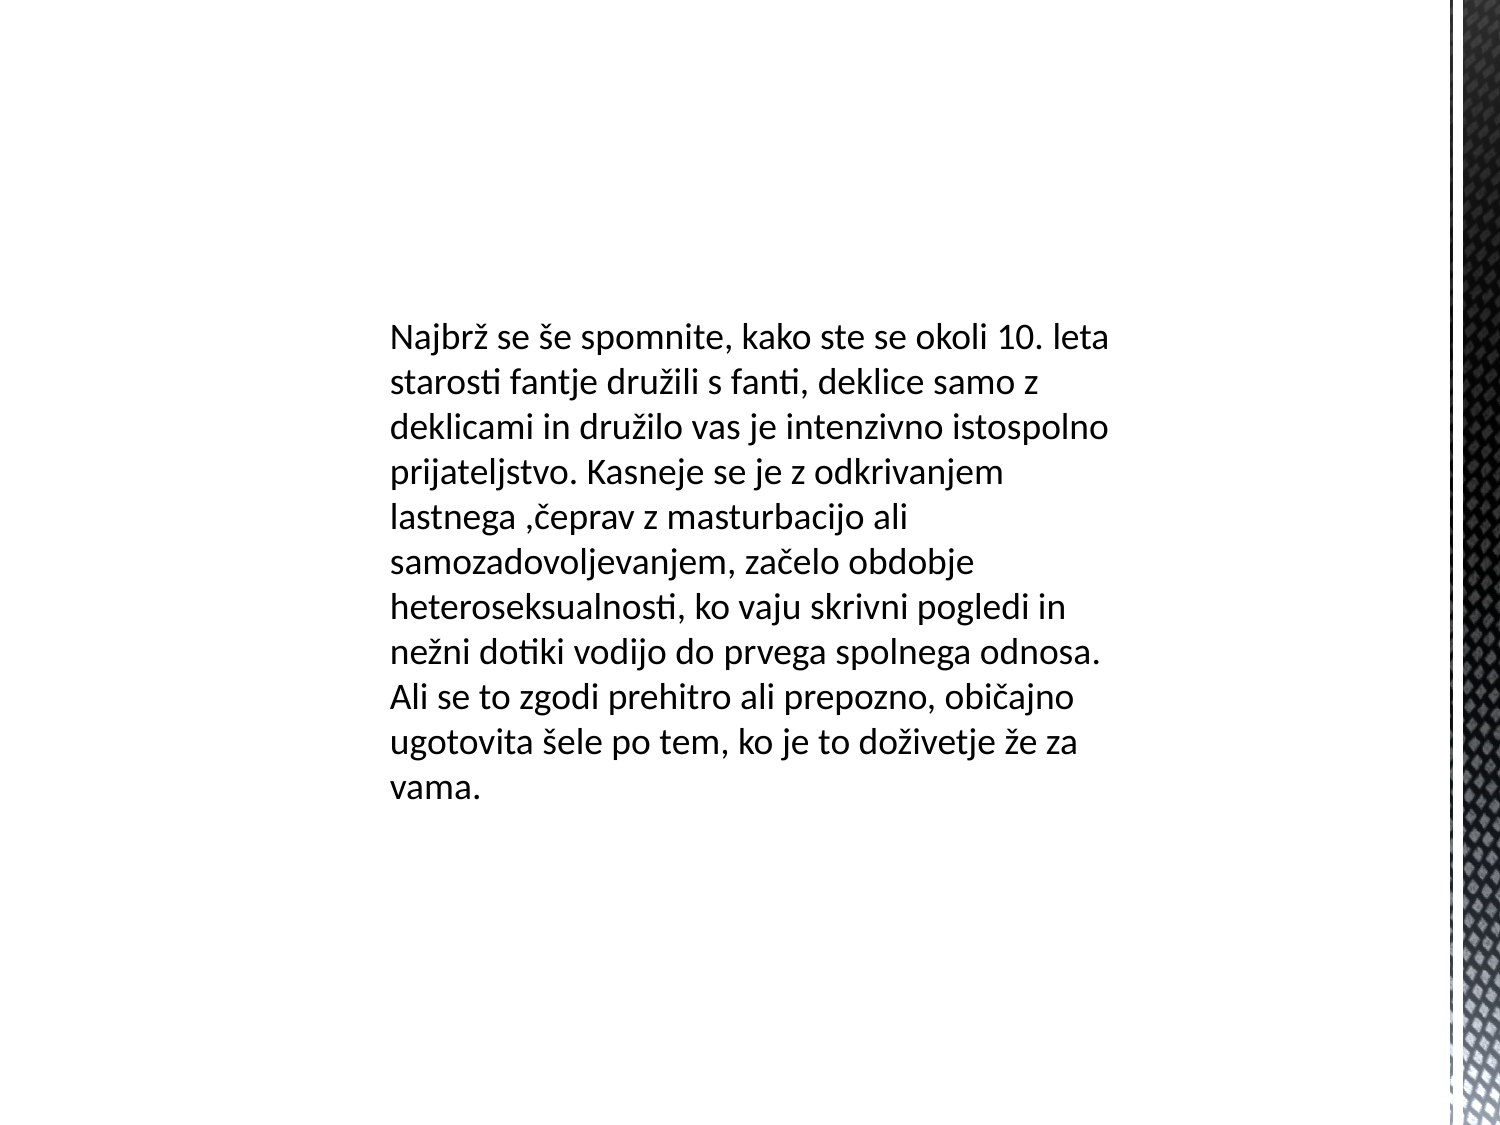

Najbrž se še spomnite, kako ste se okoli 10. leta starosti fantje družili s fanti, deklice samo z deklicami in družilo vas je intenzivno istospolno prijateljstvo. Kasneje se je z odkrivanjem lastnega ,čeprav z masturbacijo ali samozadovoljevanjem, začelo obdobje heteroseksualnosti, ko vaju skrivni pogledi in nežni dotiki vodijo do prvega spolnega odnosa. Ali se to zgodi prehitro ali prepozno, običajno ugotovita šele po tem, ko je to doživetje že za vama.